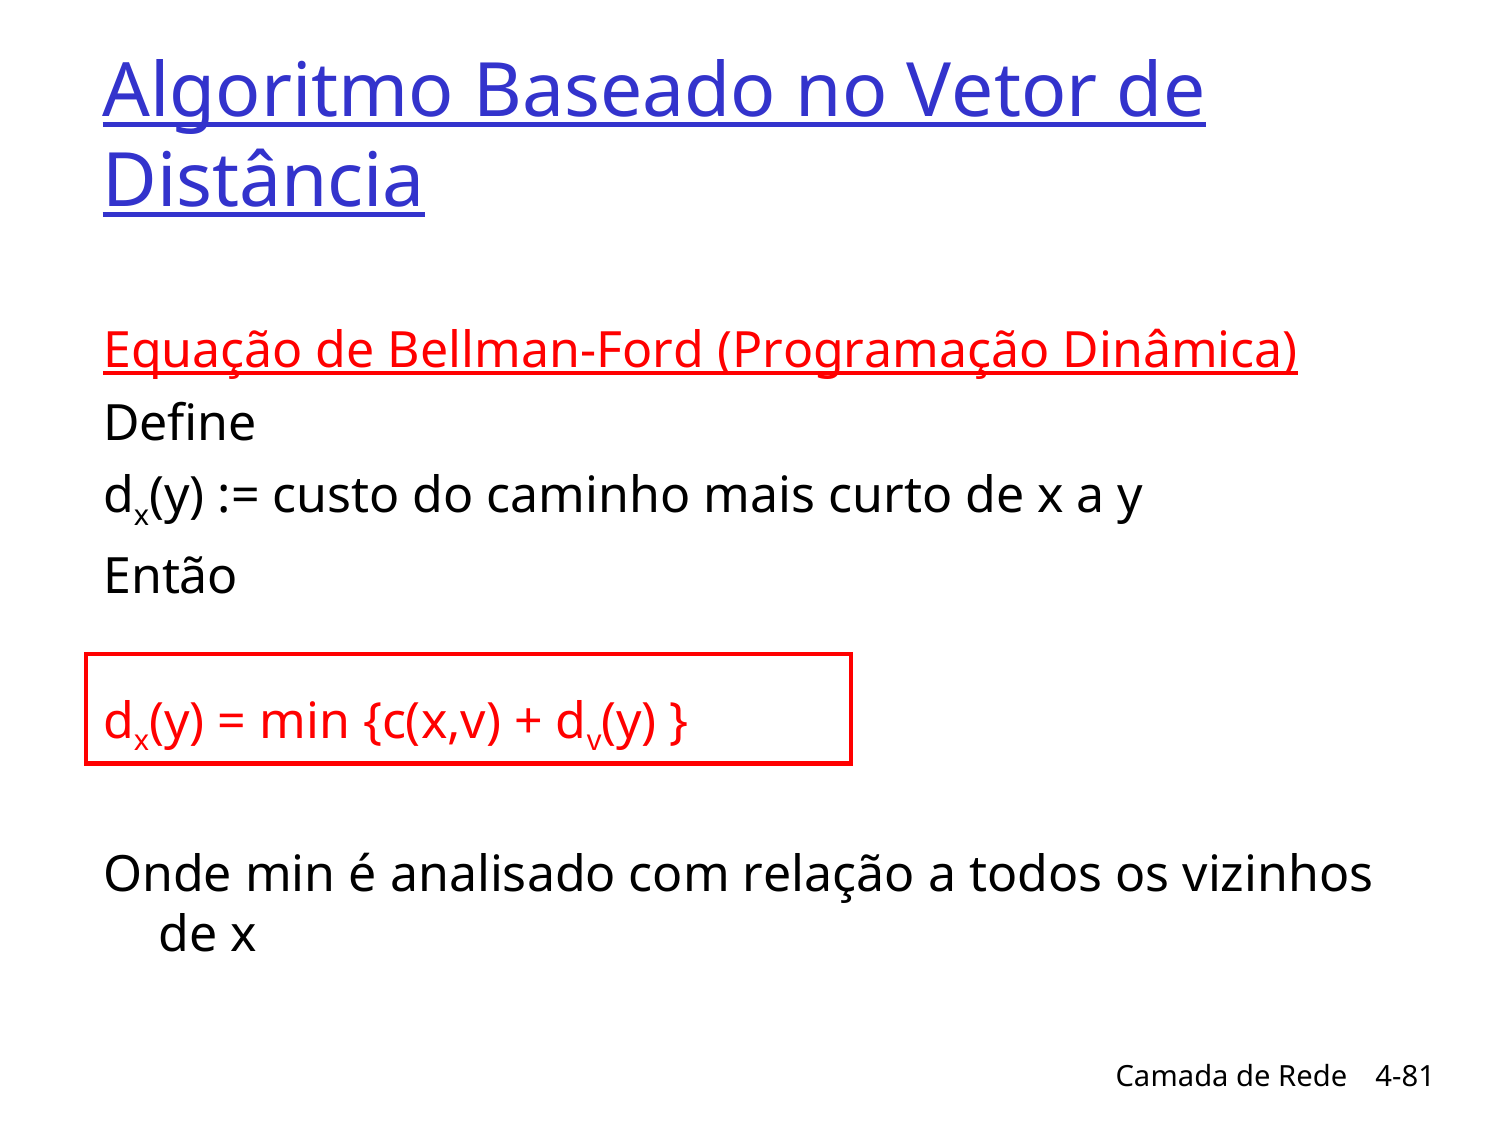

Algoritmo Baseado no Vetor de Distância
Equação de Bellman-Ford (Programação Dinâmica)
Define
dx(y) := custo do caminho mais curto de x a y
Então
dx(y) = min {c(x,v) + dv(y) }
Onde min é analisado com relação a todos os vizinhos de x
Camada de Rede